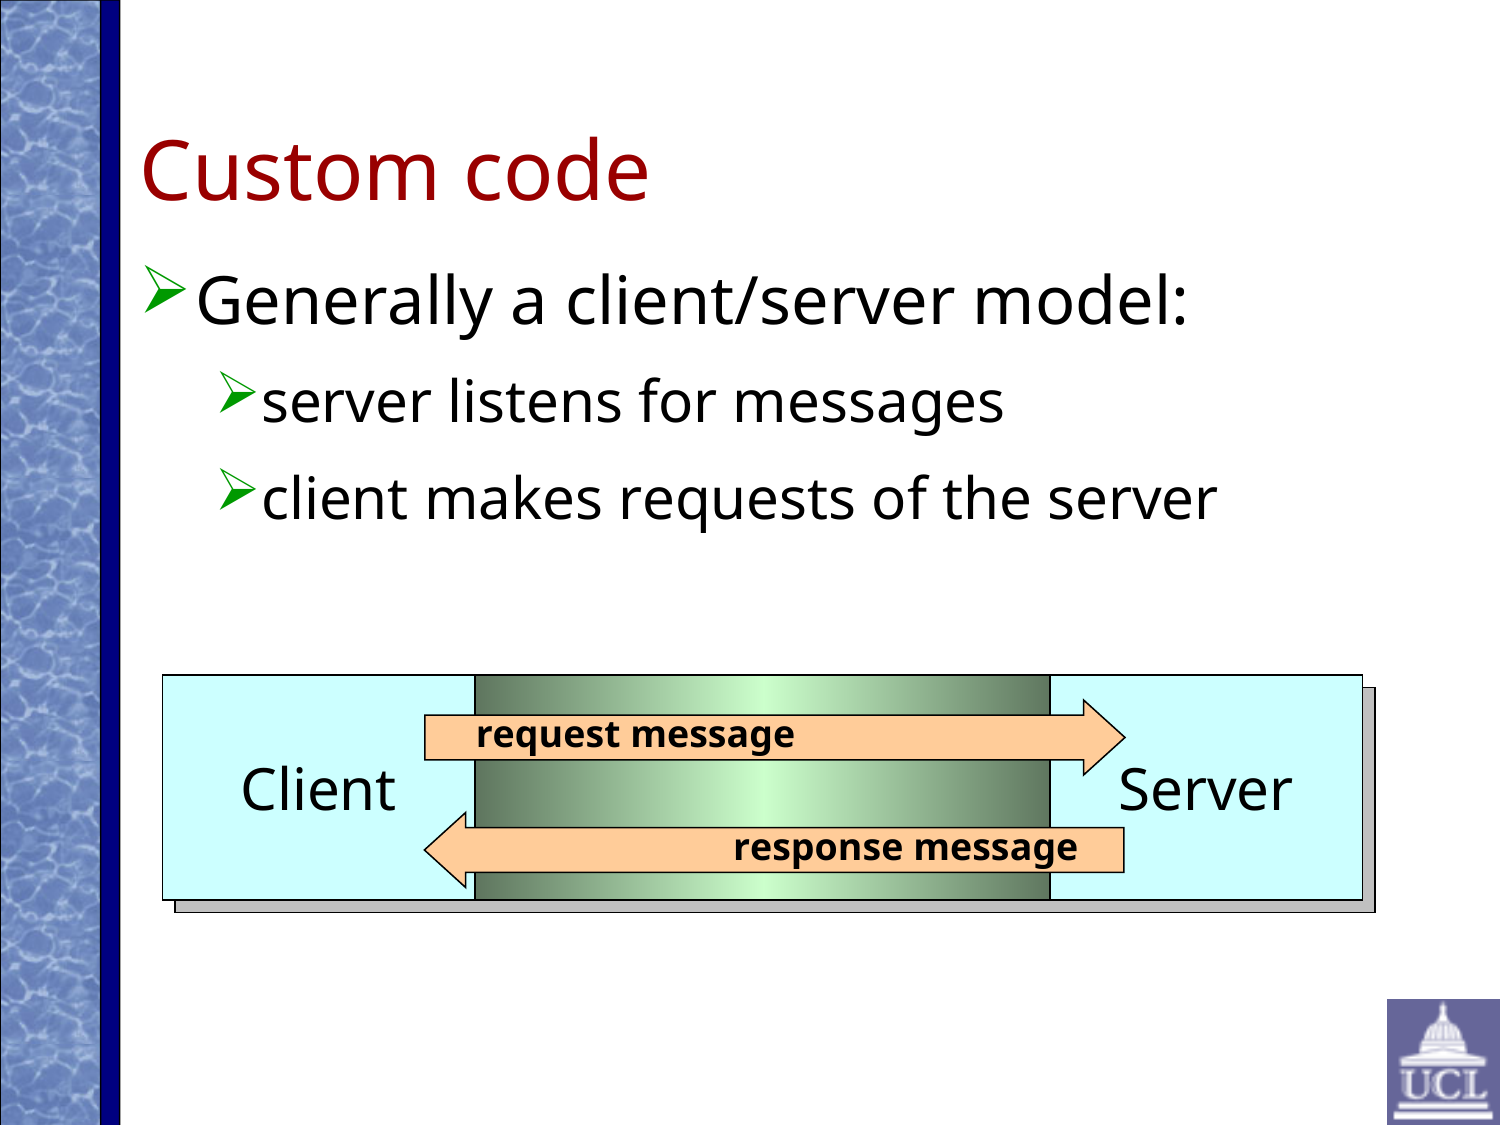

# Custom code
Generally a client/server model:
server listens for messages
client makes requests of the server
Client
Server
request message
response message